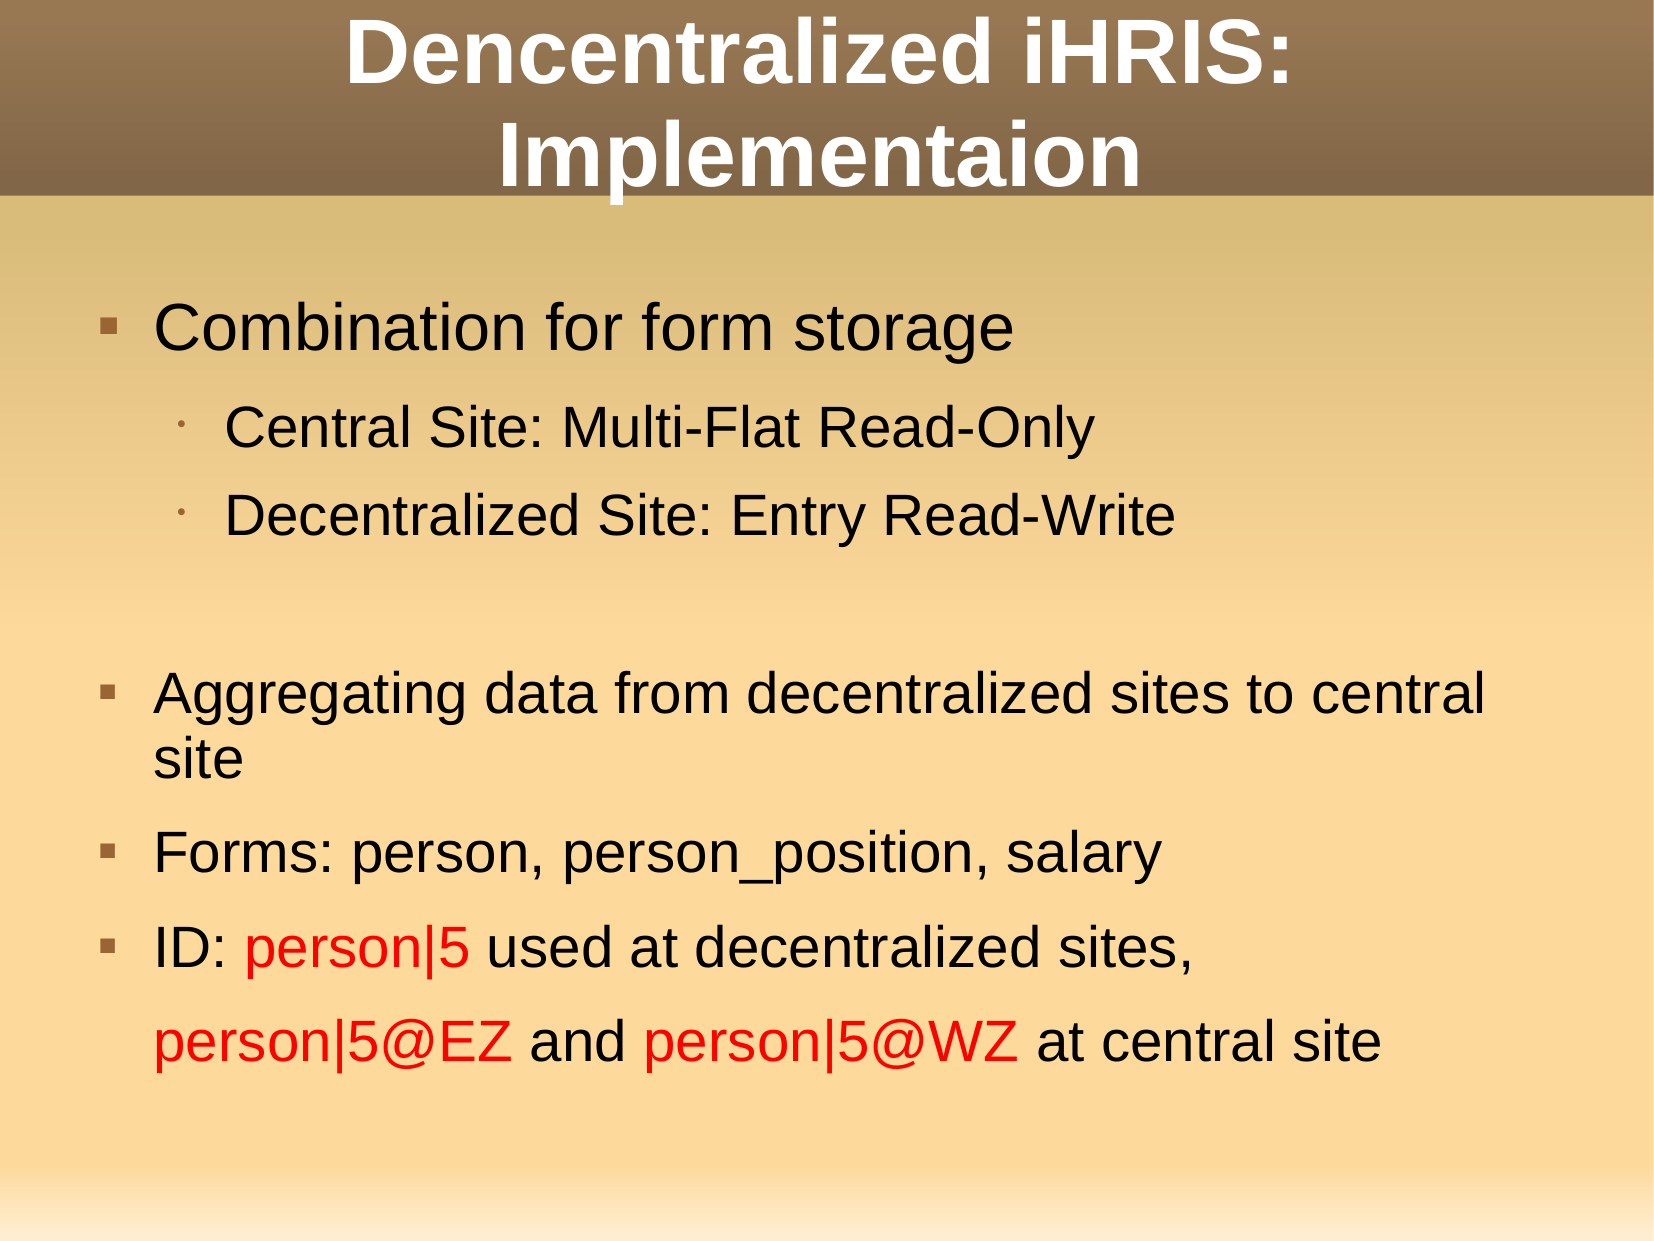

# Dencentralized iHRIS: Implementaion
Combination for form storage
Central Site: Multi-Flat Read-Only
Decentralized Site: Entry Read-Write
Aggregating data from decentralized sites to central site
Forms: person, person_position, salary
ID: person|5 used at decentralized sites,
person|5@EZ and person|5@WZ at central site